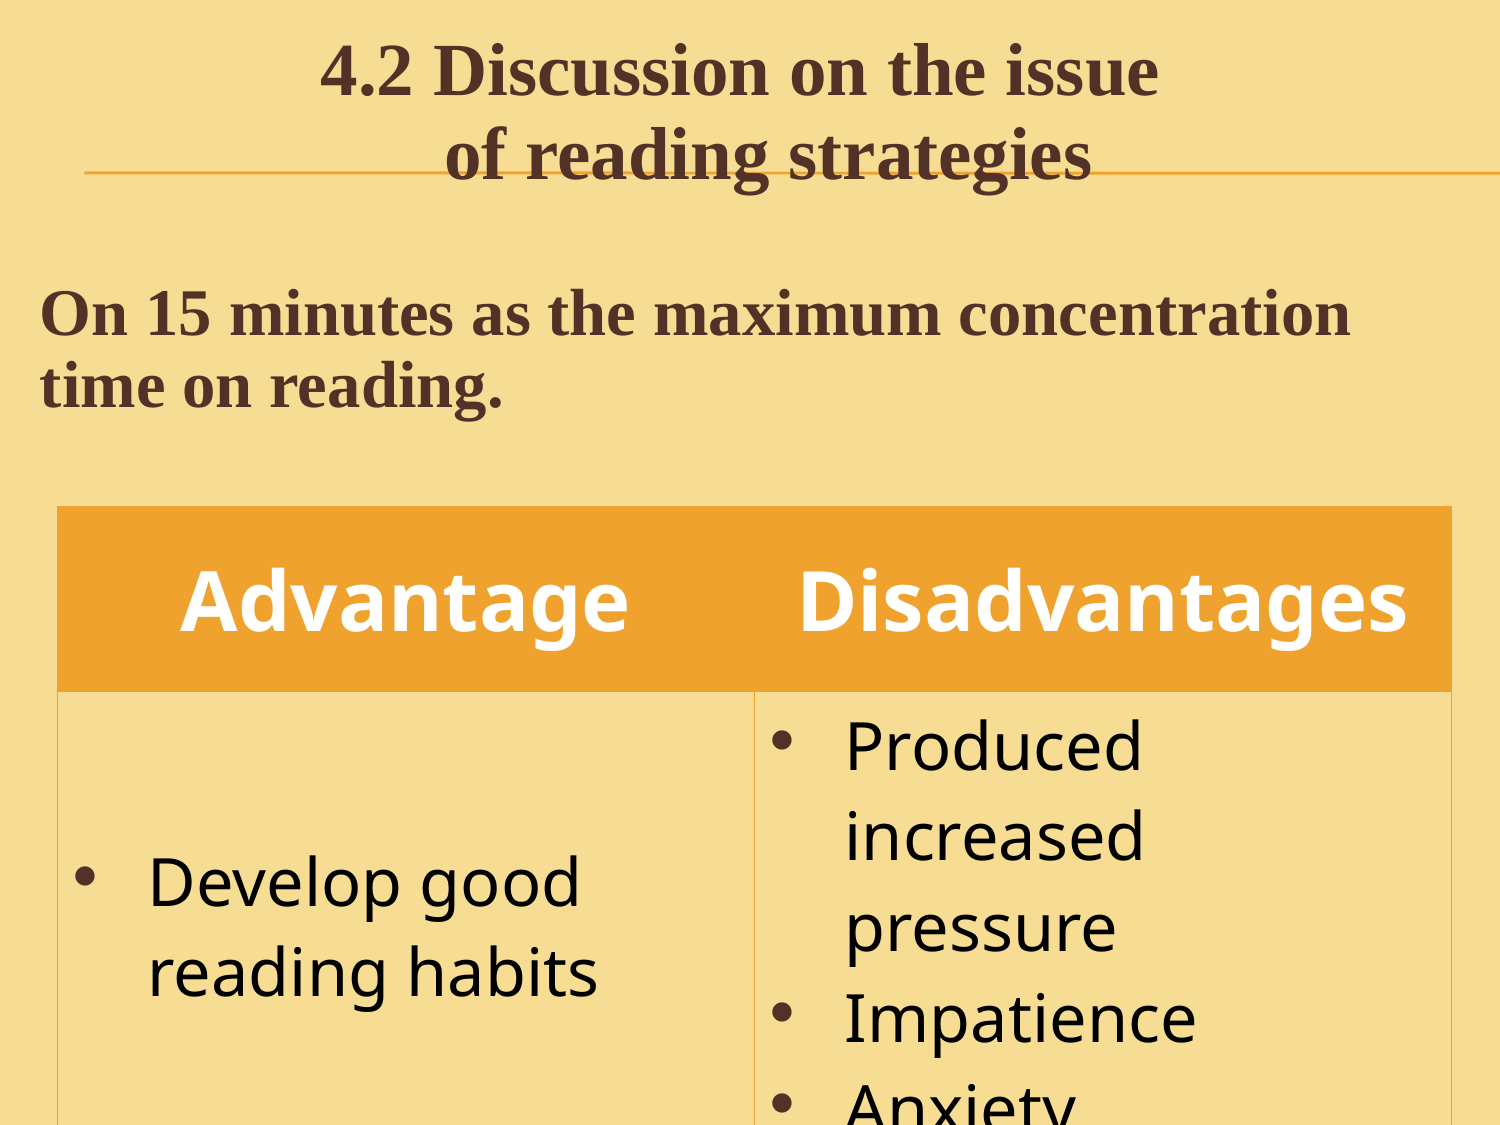

4.2 Discussion on the issue
 of reading strategies
On 15 minutes as the maximum concentration time on reading.
| Advantage | Disadvantages |
| --- | --- |
| Develop good reading habits | Produced increased pressure Impatience Anxiety |